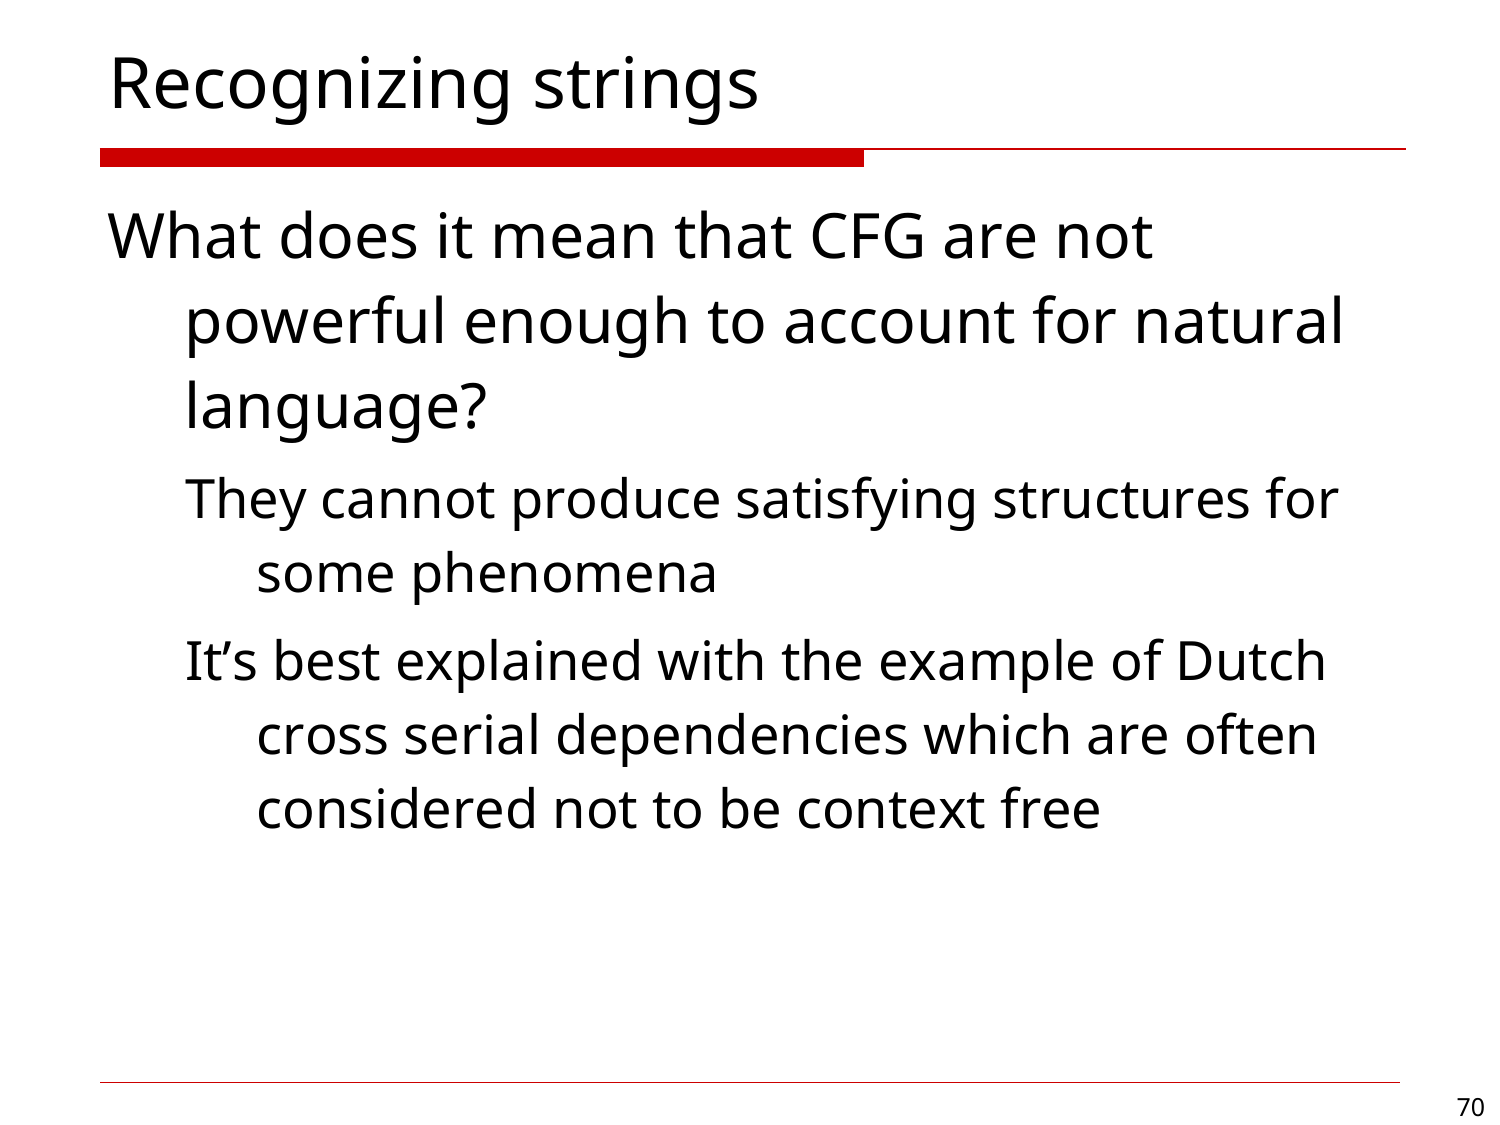

# Recognizing strings
What does it mean that CFG are not powerful enough to account for natural language?
They cannot produce satisfying structures for some phenomena
It’s best explained with the example of Dutch cross serial dependencies which are often considered not to be context free
70